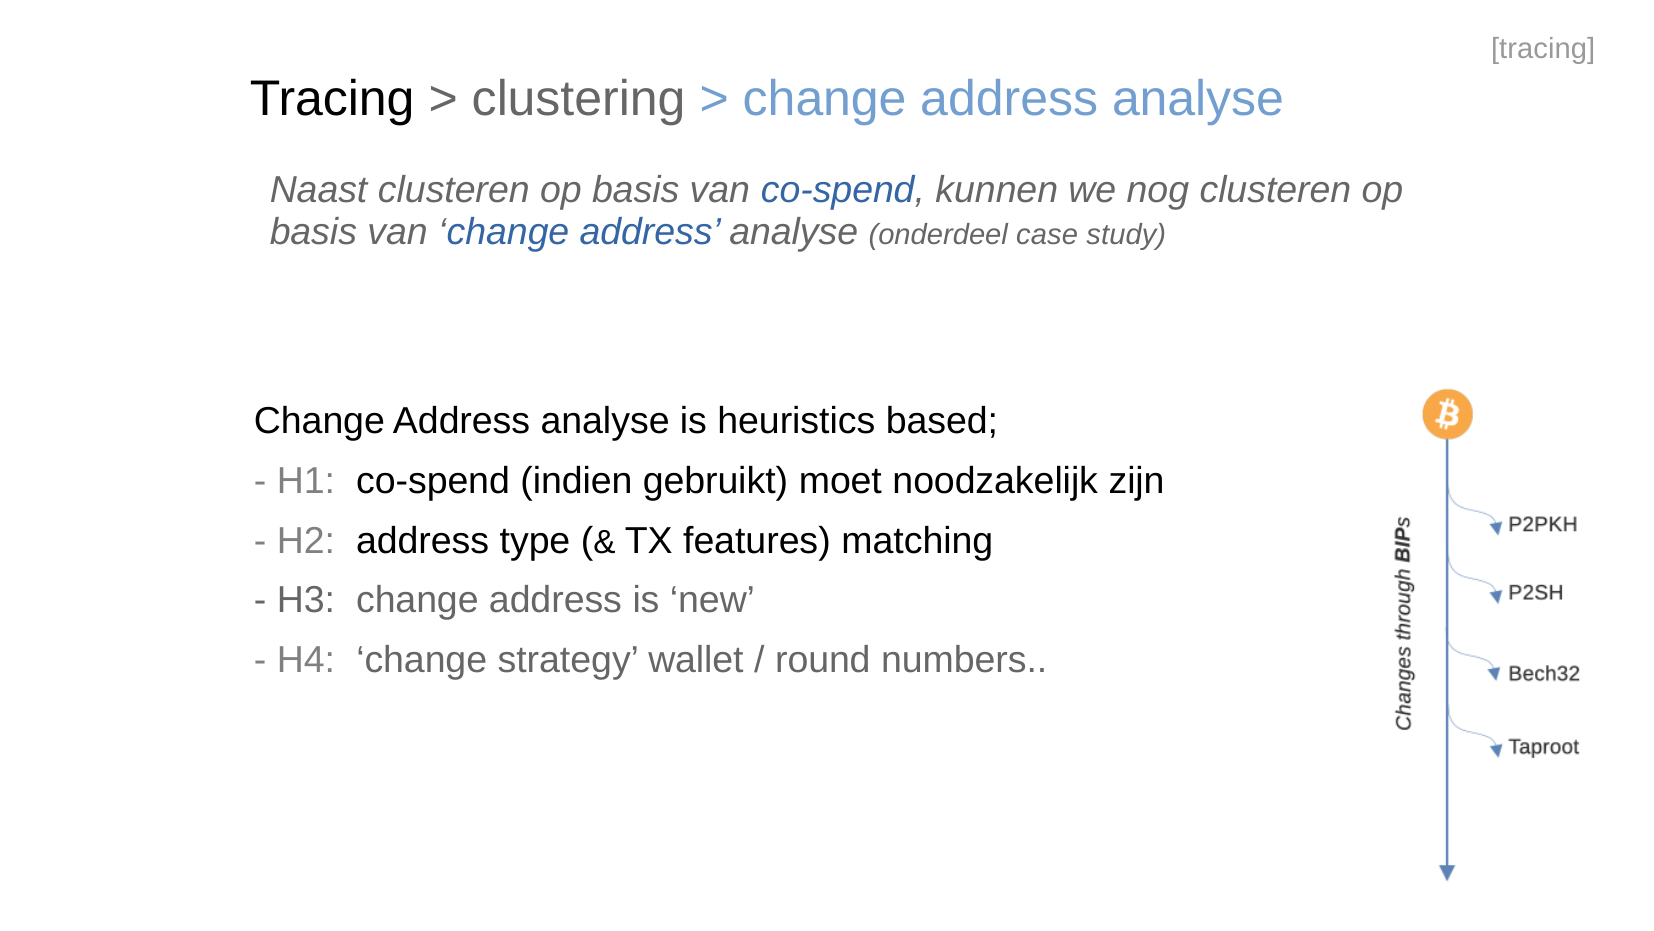

[tracing]
Tracing > clustering > change address analyse
Naast clusteren op basis van co-spend, kunnen we nog clusteren op basis van ‘change address’ analyse (onderdeel case study)
Change Address analyse is heuristics based;
- H1: co-spend (indien gebruikt) moet noodzakelijk zijn
- H2: address type (& TX features) matching
- H3: change address is ‘new’
- H4: ‘change strategy’ wallet / round numbers..